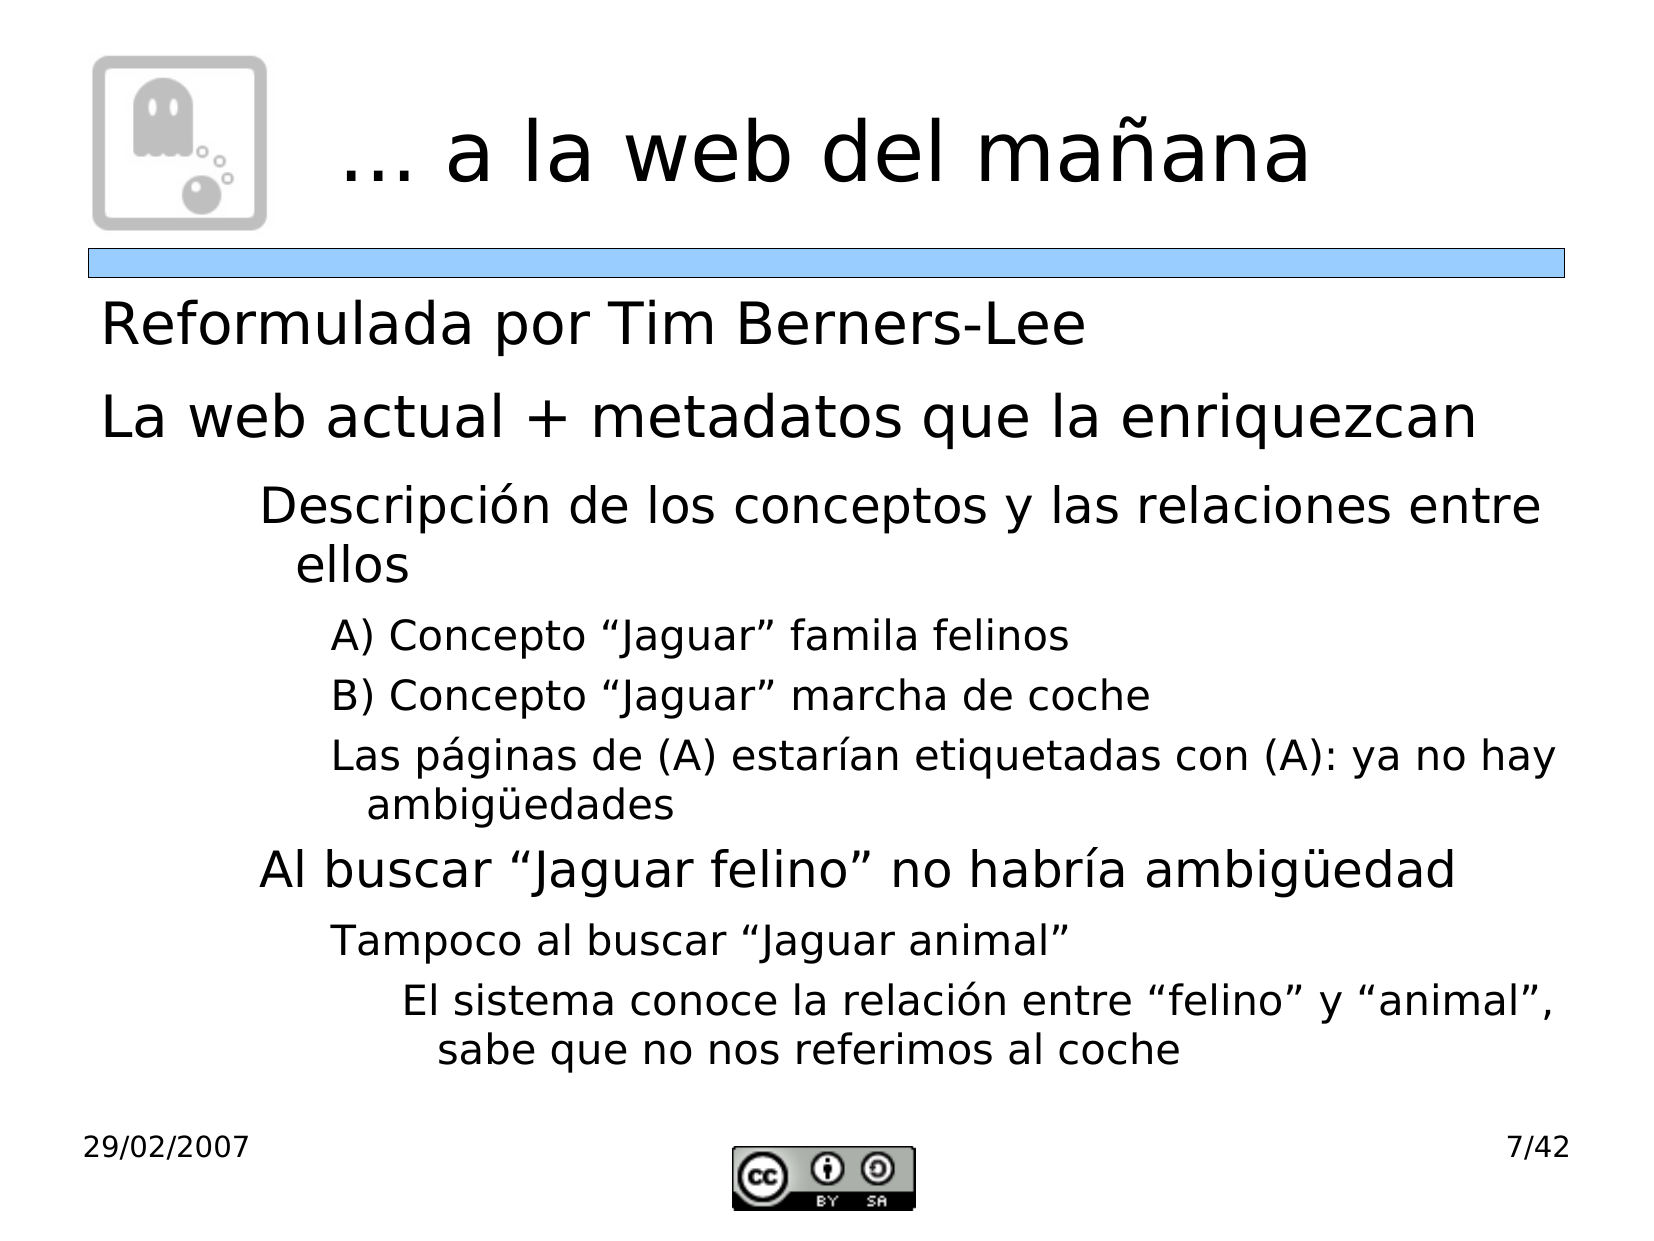

# ... a la web del mañana
Reformulada por Tim Berners-Lee
La web actual + metadatos que la enriquezcan
Descripción de los conceptos y las relaciones entre ellos
A) Concepto “Jaguar” famila felinos
B) Concepto “Jaguar” marcha de coche
Las páginas de (A) estarían etiquetadas con (A): ya no hay ambigüedades
Al buscar “Jaguar felino” no habría ambigüedad
Tampoco al buscar “Jaguar animal”
El sistema conoce la relación entre “felino” y “animal”, sabe que no nos referimos al coche